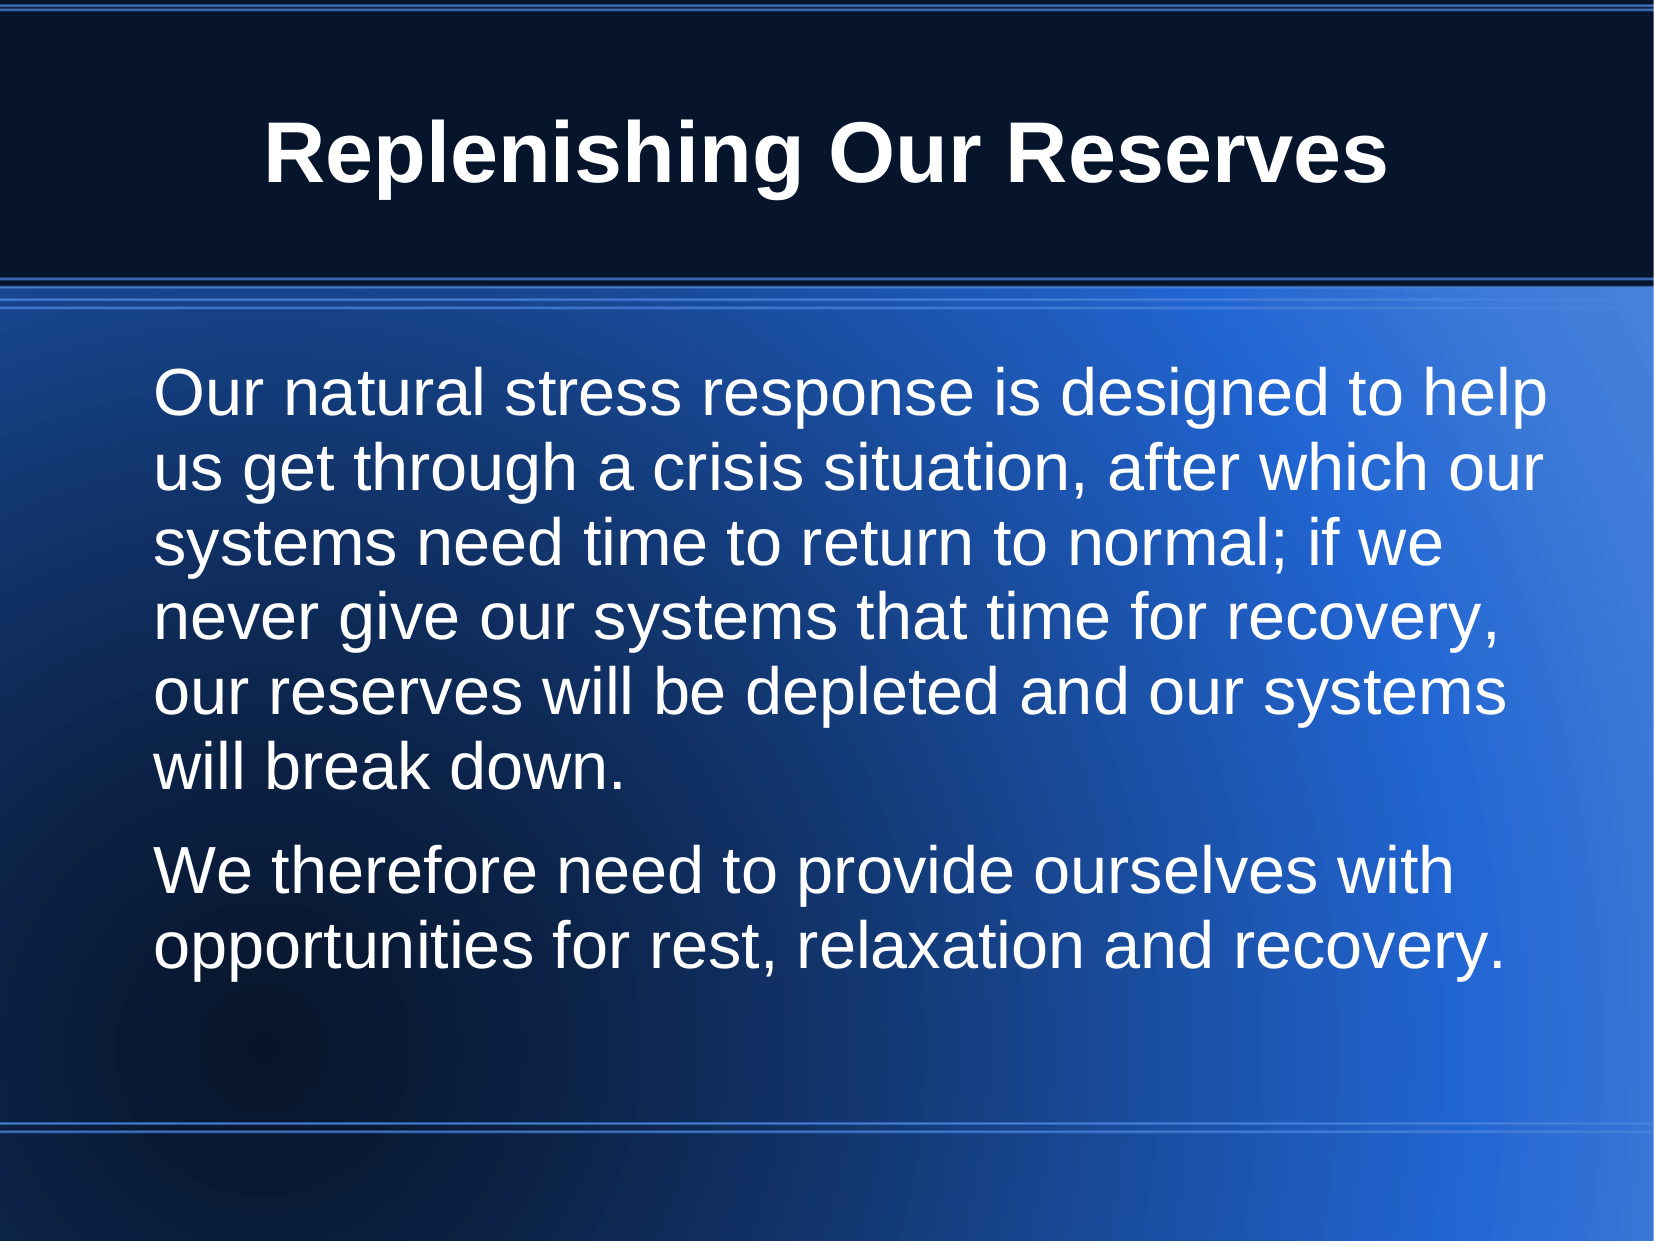

# Replenishing Our Reserves
Our natural stress response is designed to help us get through a crisis situation, after which our systems need time to return to normal; if we never give our systems that time for recovery, our reserves will be depleted and our systems will break down.
We therefore need to provide ourselves with opportunities for rest, relaxation and recovery.